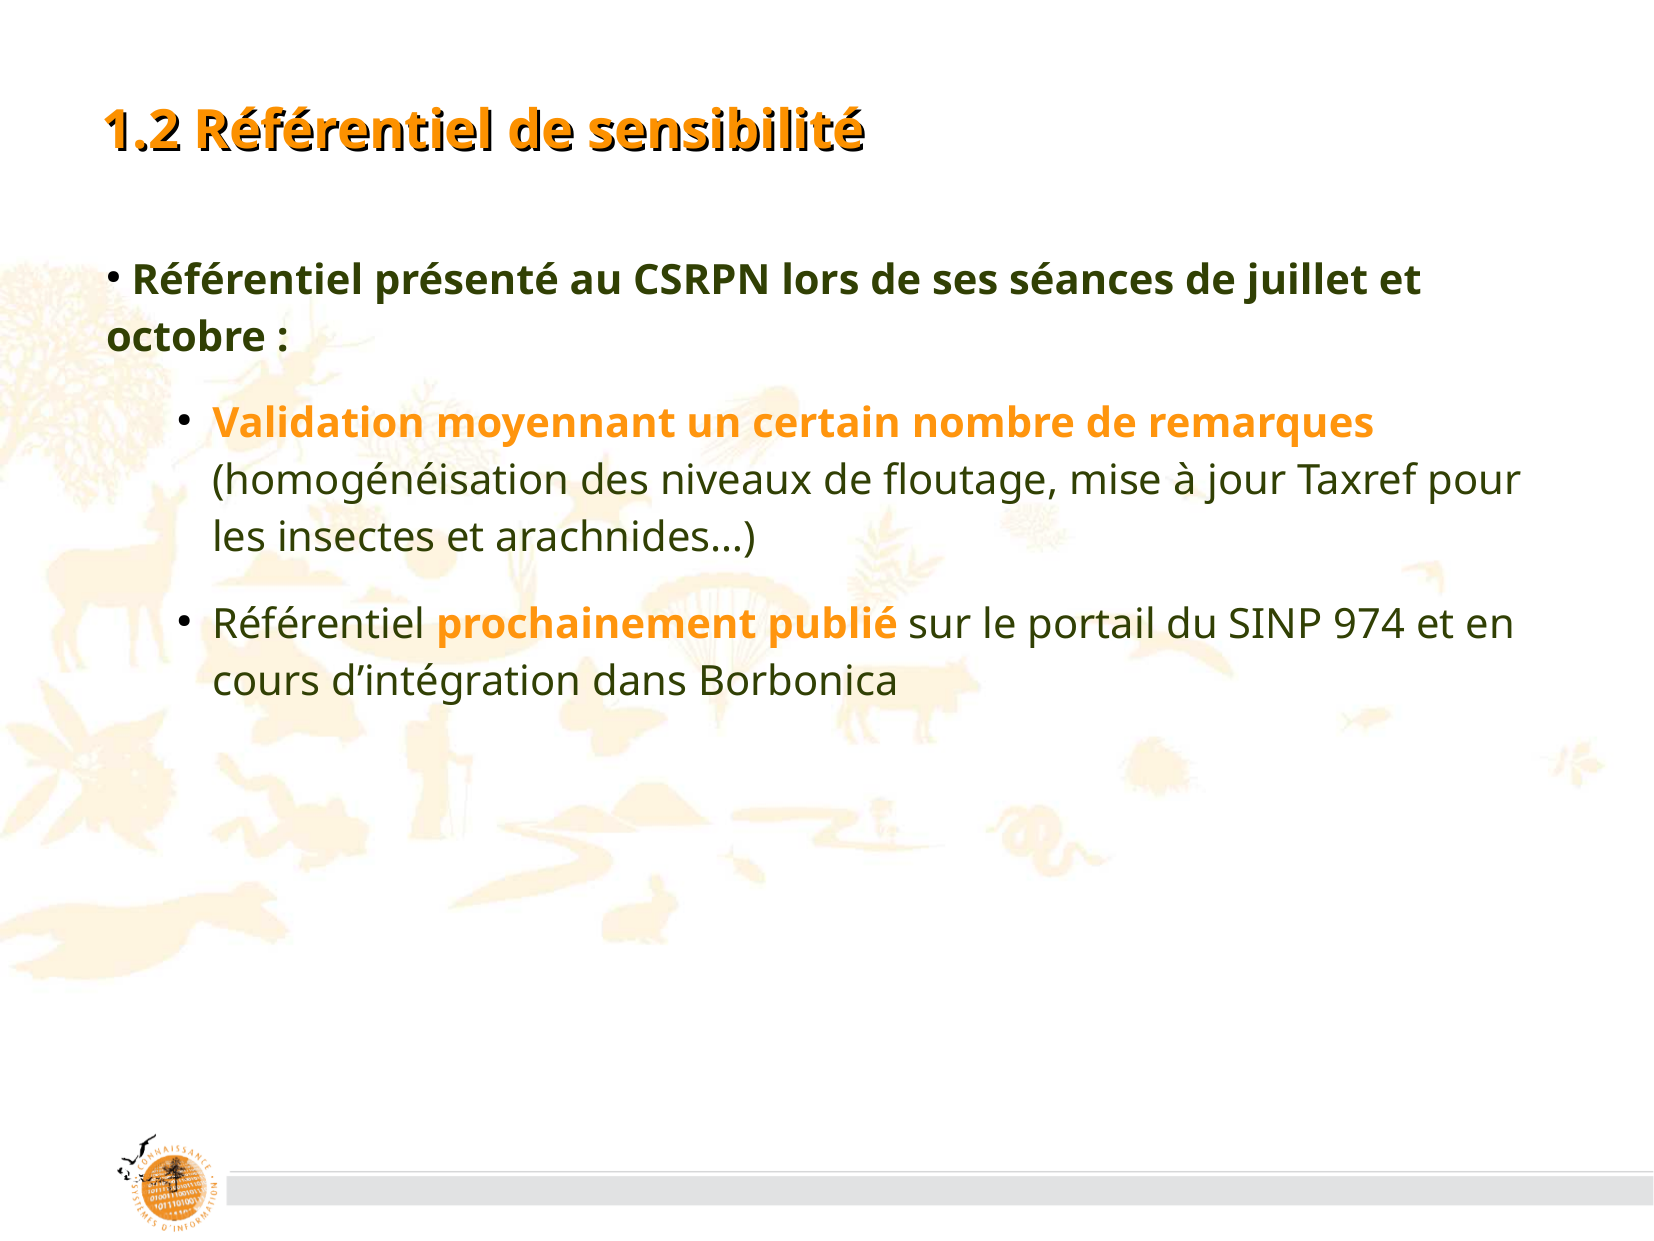

# 1.2 Référentiel de sensibilité
 Référentiel présenté au CSRPN lors de ses séances de juillet et octobre :
Validation moyennant un certain nombre de remarques (homogénéisation des niveaux de floutage, mise à jour Taxref pour les insectes et arachnides…)
Référentiel prochainement publié sur le portail du SINP 974 et en cours d’intégration dans Borbonica
GT ERC - 06/02/2015
7